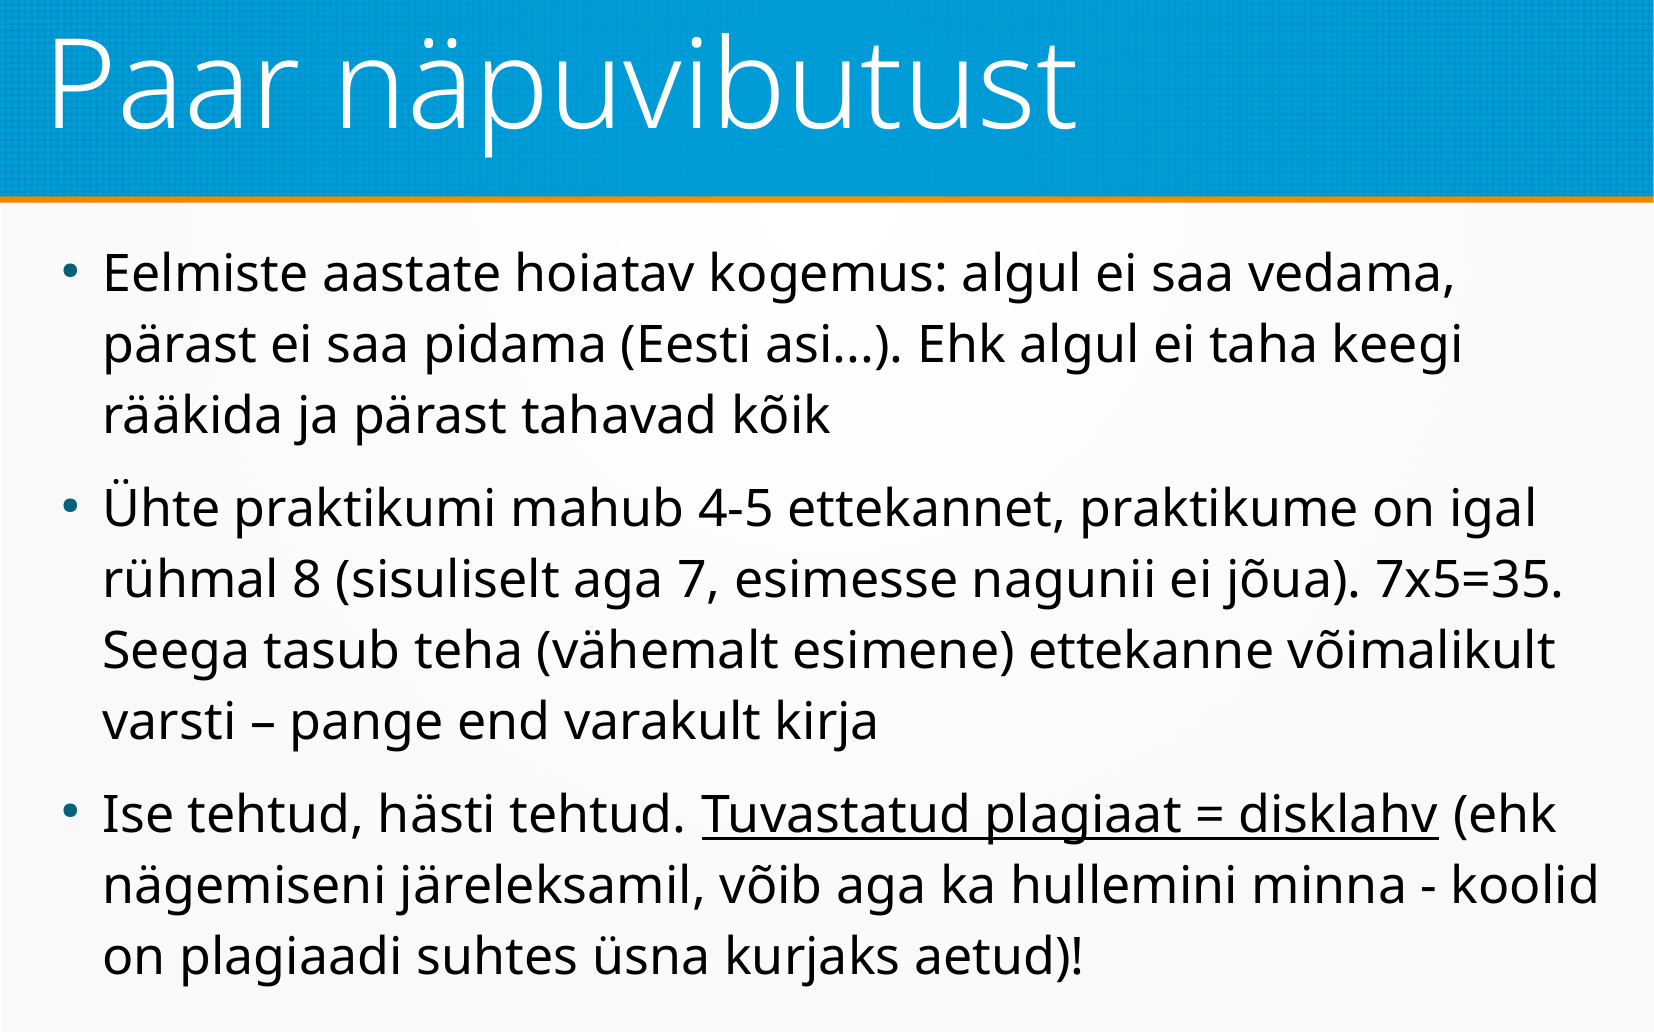

# Paar näpuvibutust
Eelmiste aastate hoiatav kogemus: algul ei saa vedama, pärast ei saa pidama (Eesti asi...). Ehk algul ei taha keegi rääkida ja pärast tahavad kõik
Ühte praktikumi mahub 4-5 ettekannet, praktikume on igal rühmal 8 (sisuliselt aga 7, esimesse nagunii ei jõua). 7x5=35. Seega tasub teha (vähemalt esimene) ettekanne võimalikult varsti – pange end varakult kirja
Ise tehtud, hästi tehtud. Tuvastatud plagiaat = disklahv (ehk nägemiseni järeleksamil, võib aga ka hullemini minna - koolid on plagiaadi suhtes üsna kurjaks aetud)!